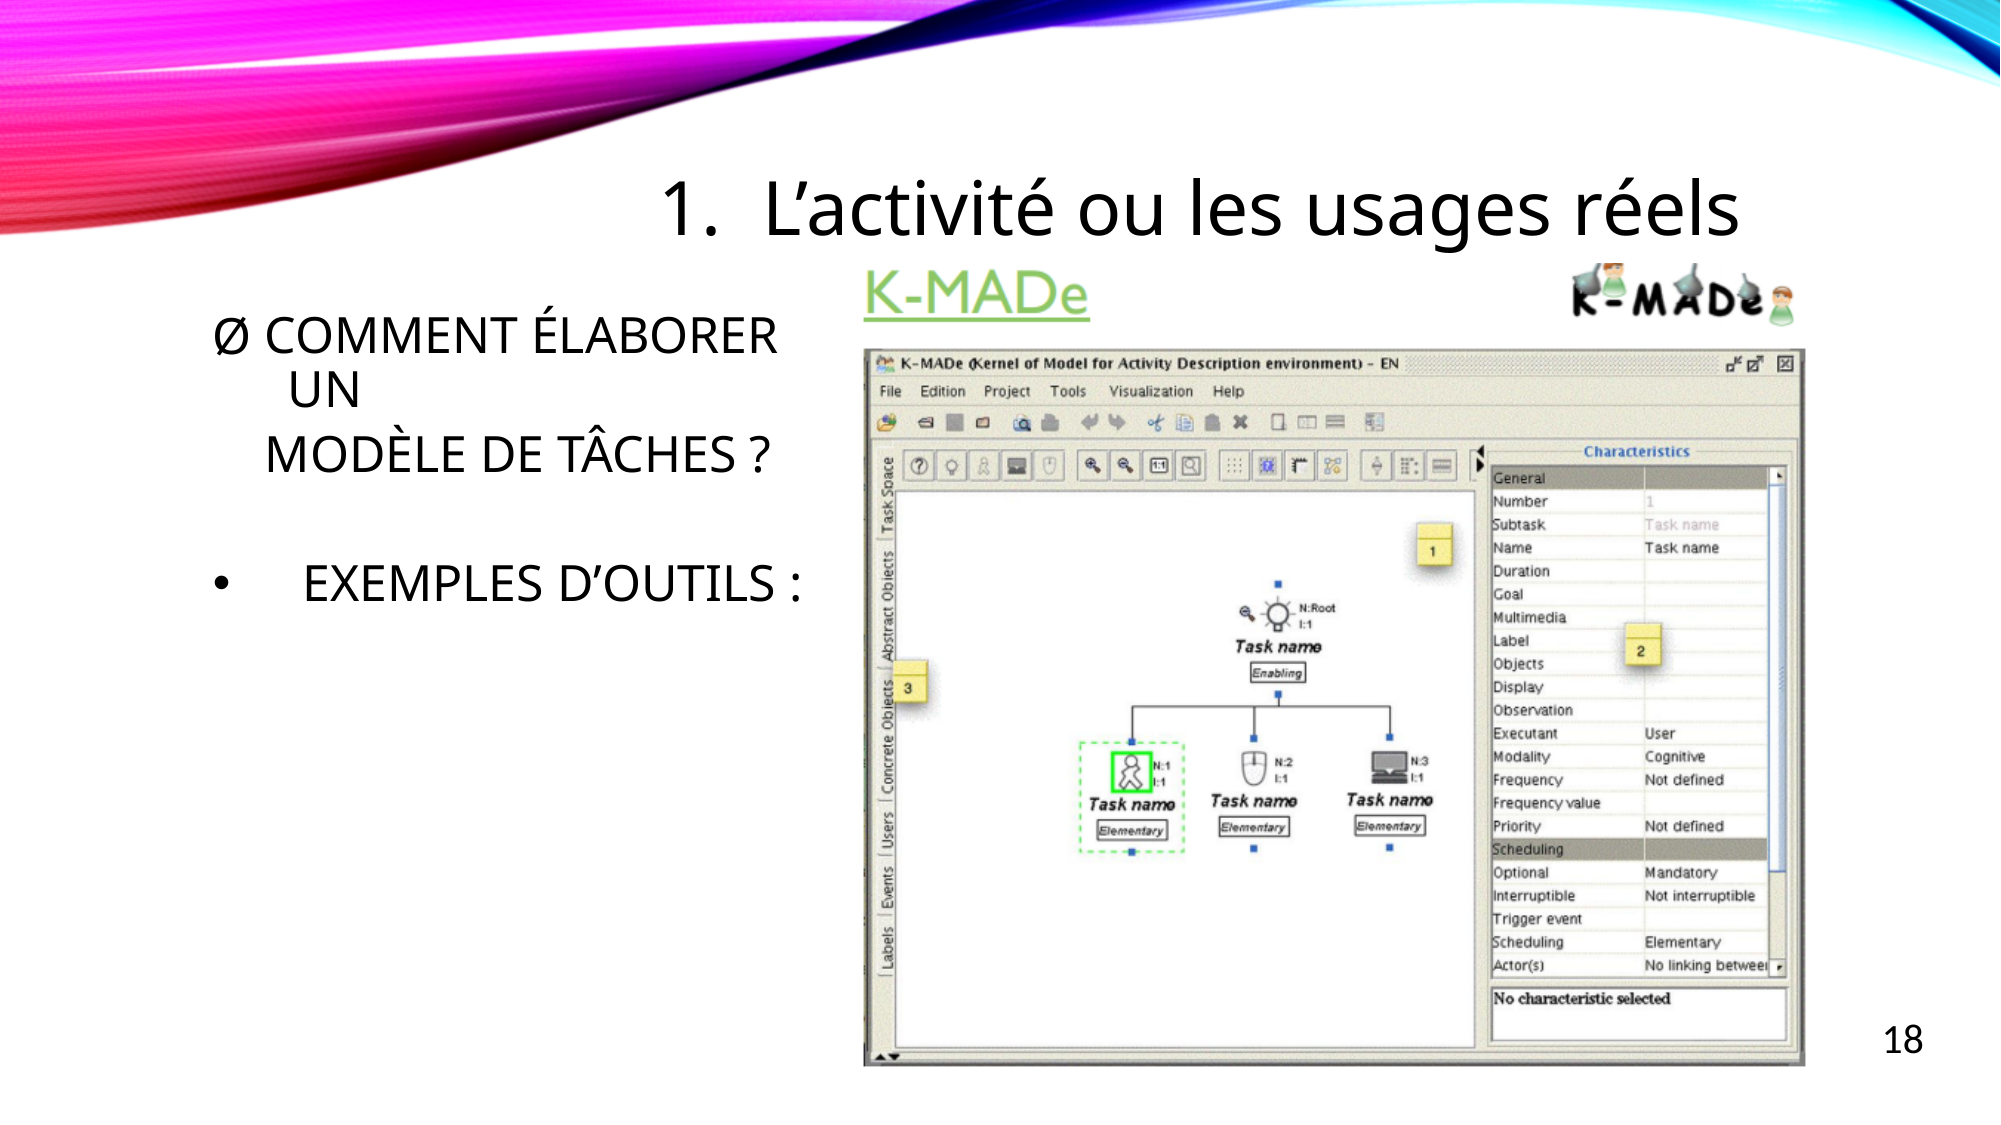

# L’activité ou les usages réels
 COMMENT ÉLABORER UN
 MODÈLE DE TÂCHES ?
 EXEMPLES D’OUTILS :